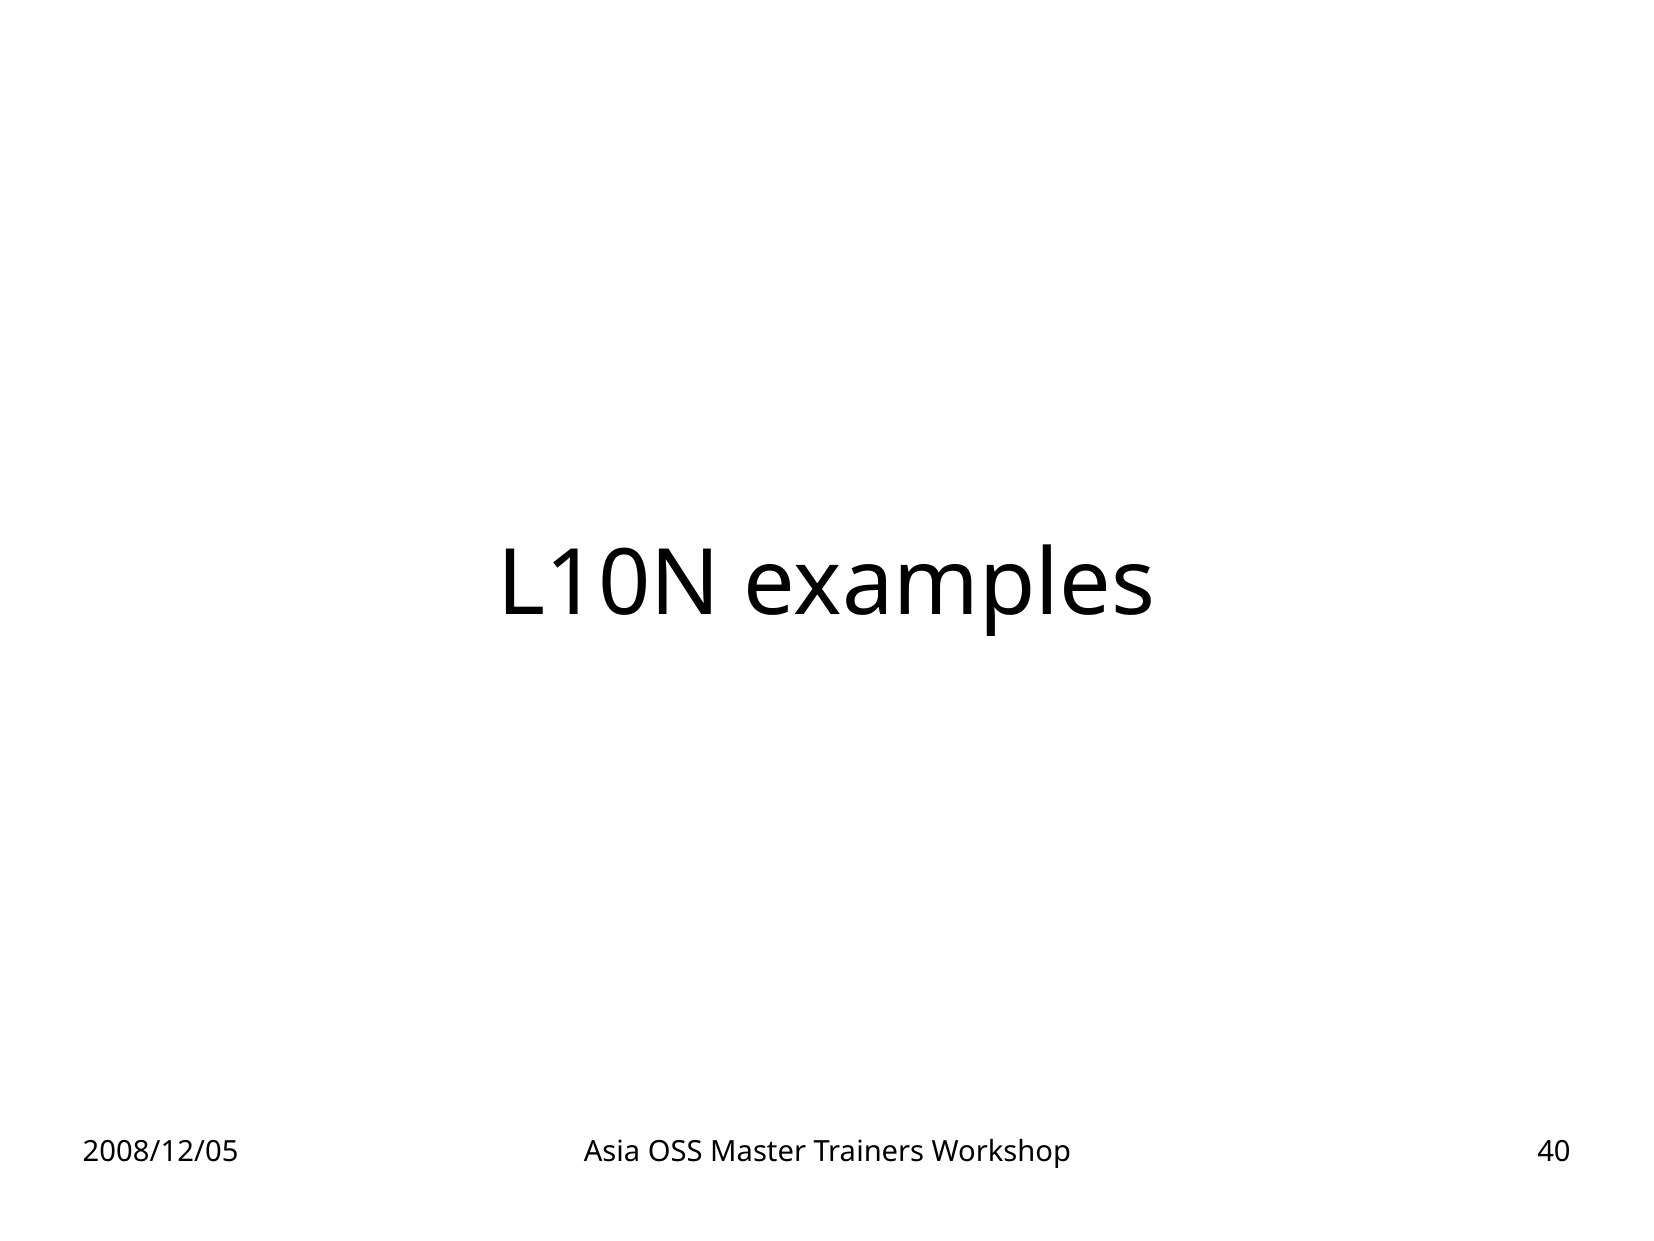

# L10N examples
2008/12/05
Asia OSS Master Trainers Workshop
40